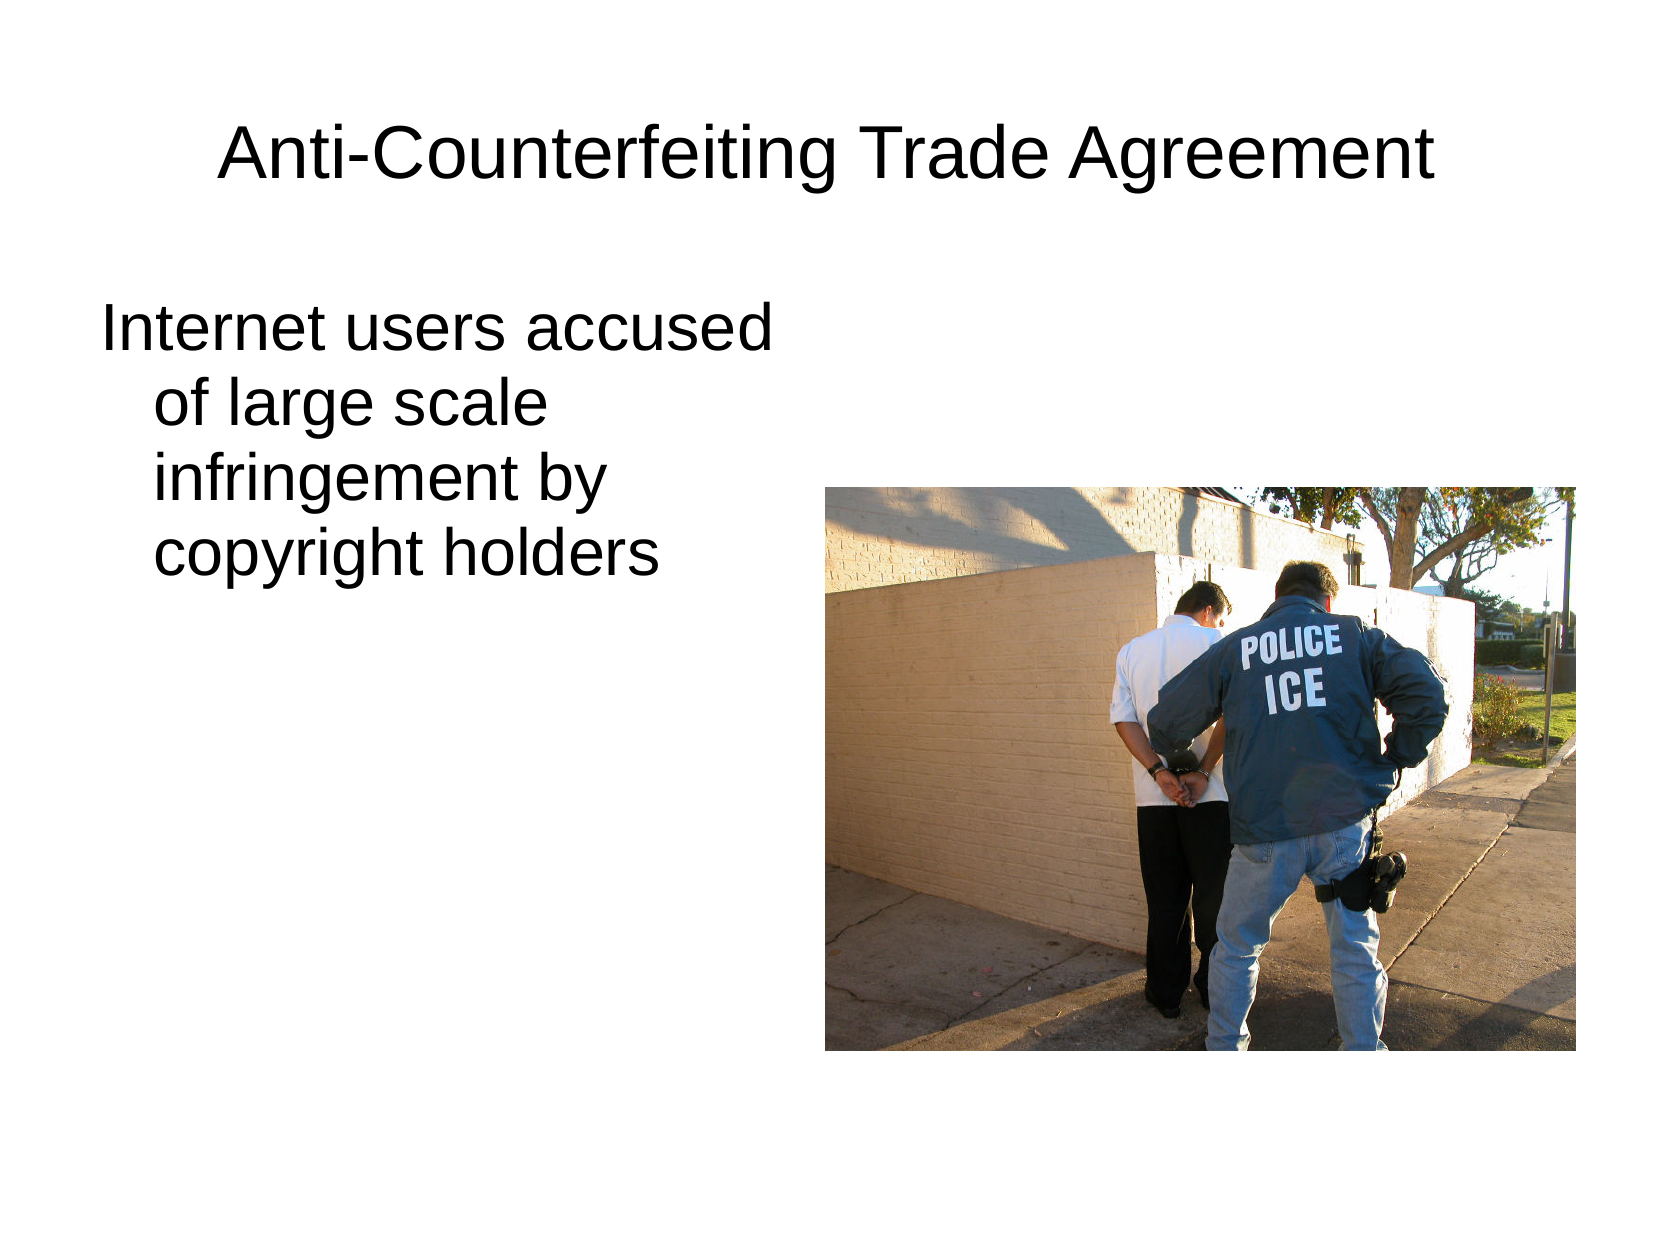

# Anti-Counterfeiting Trade Agreement
Internet users accused of large scale infringement by copyright holders